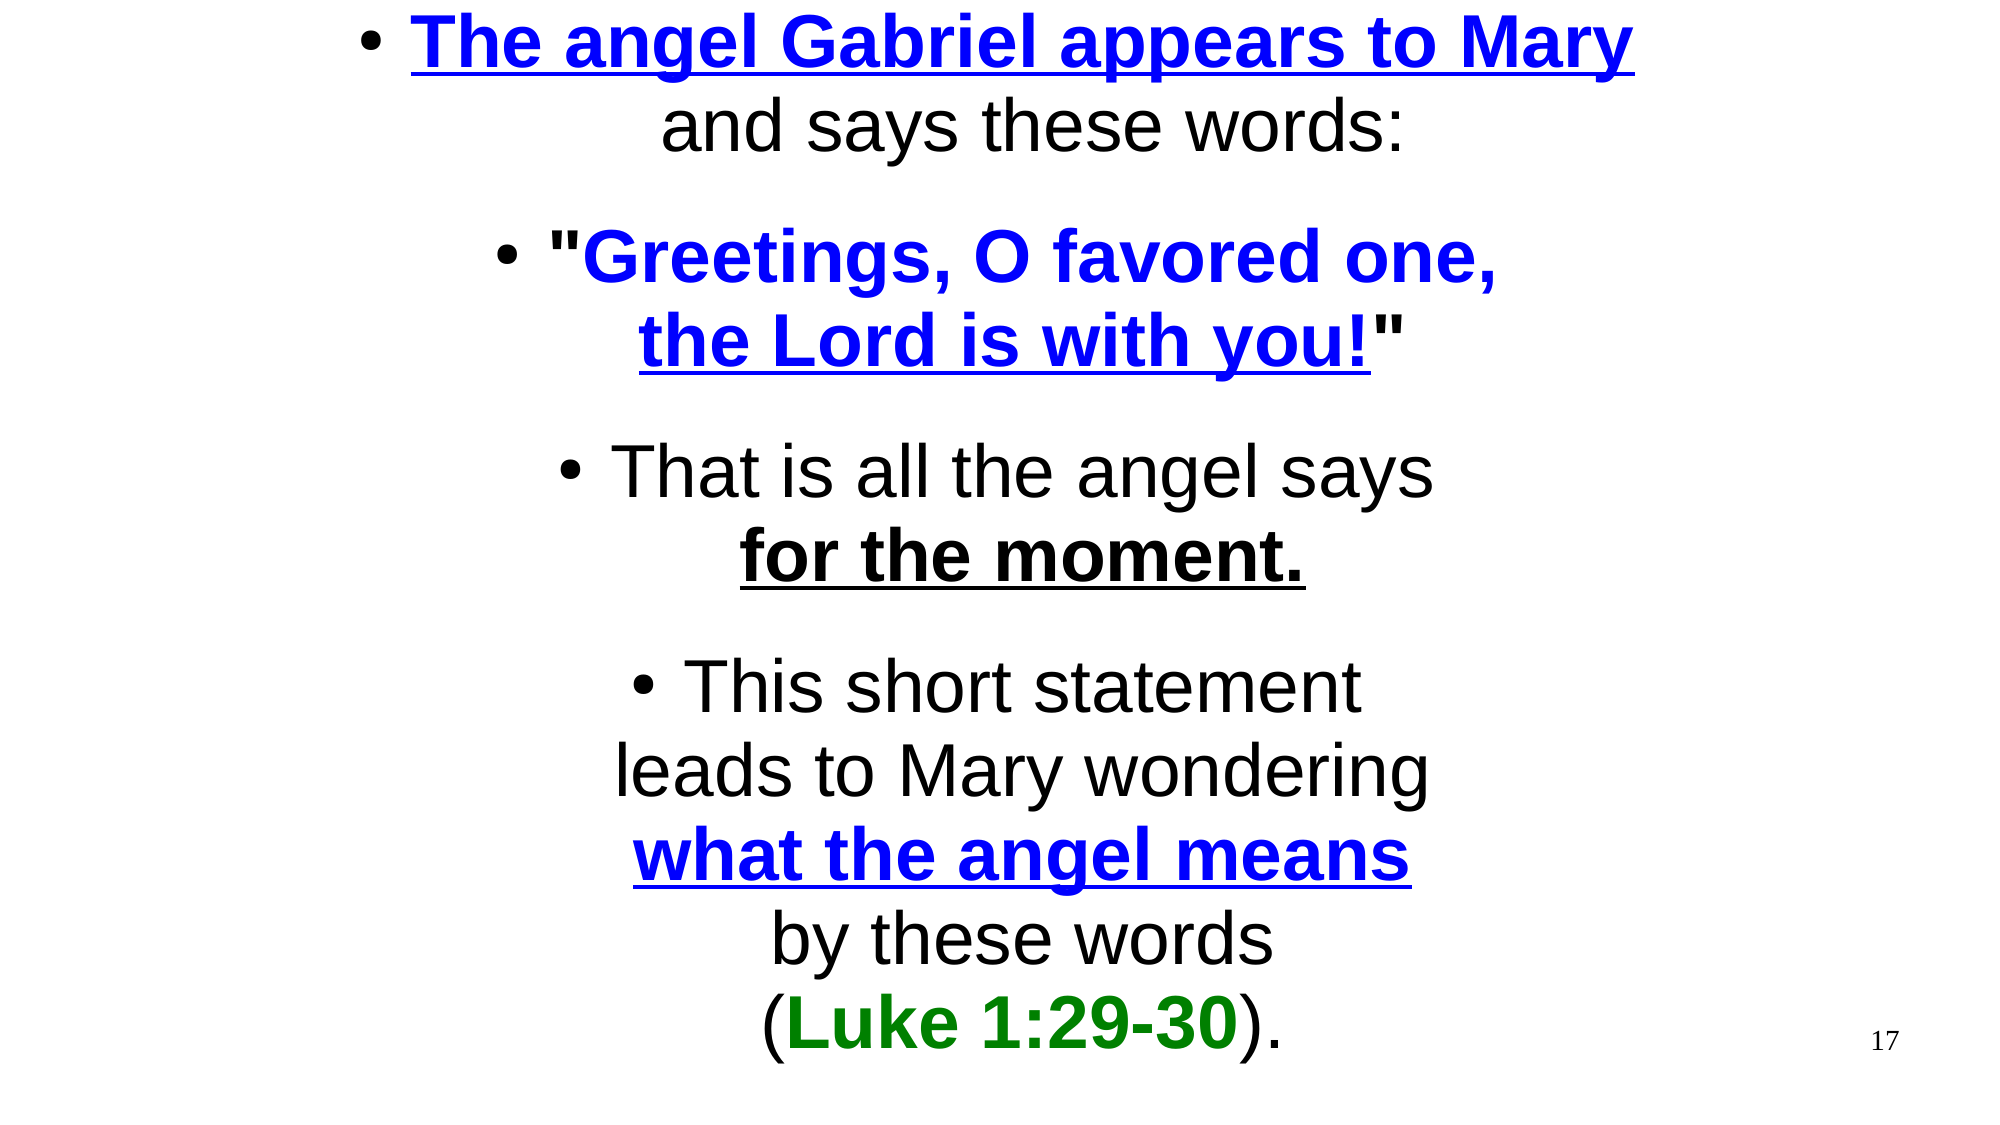

# The angel Gabriel appears to Mary and says these words:
"Greetings, O favored one,
the Lord is with you!"
That is all the angel says
for the moment.
This short statement
leads to Mary wondering
what the angel means
by these words
(Luke 1:29-30).
17